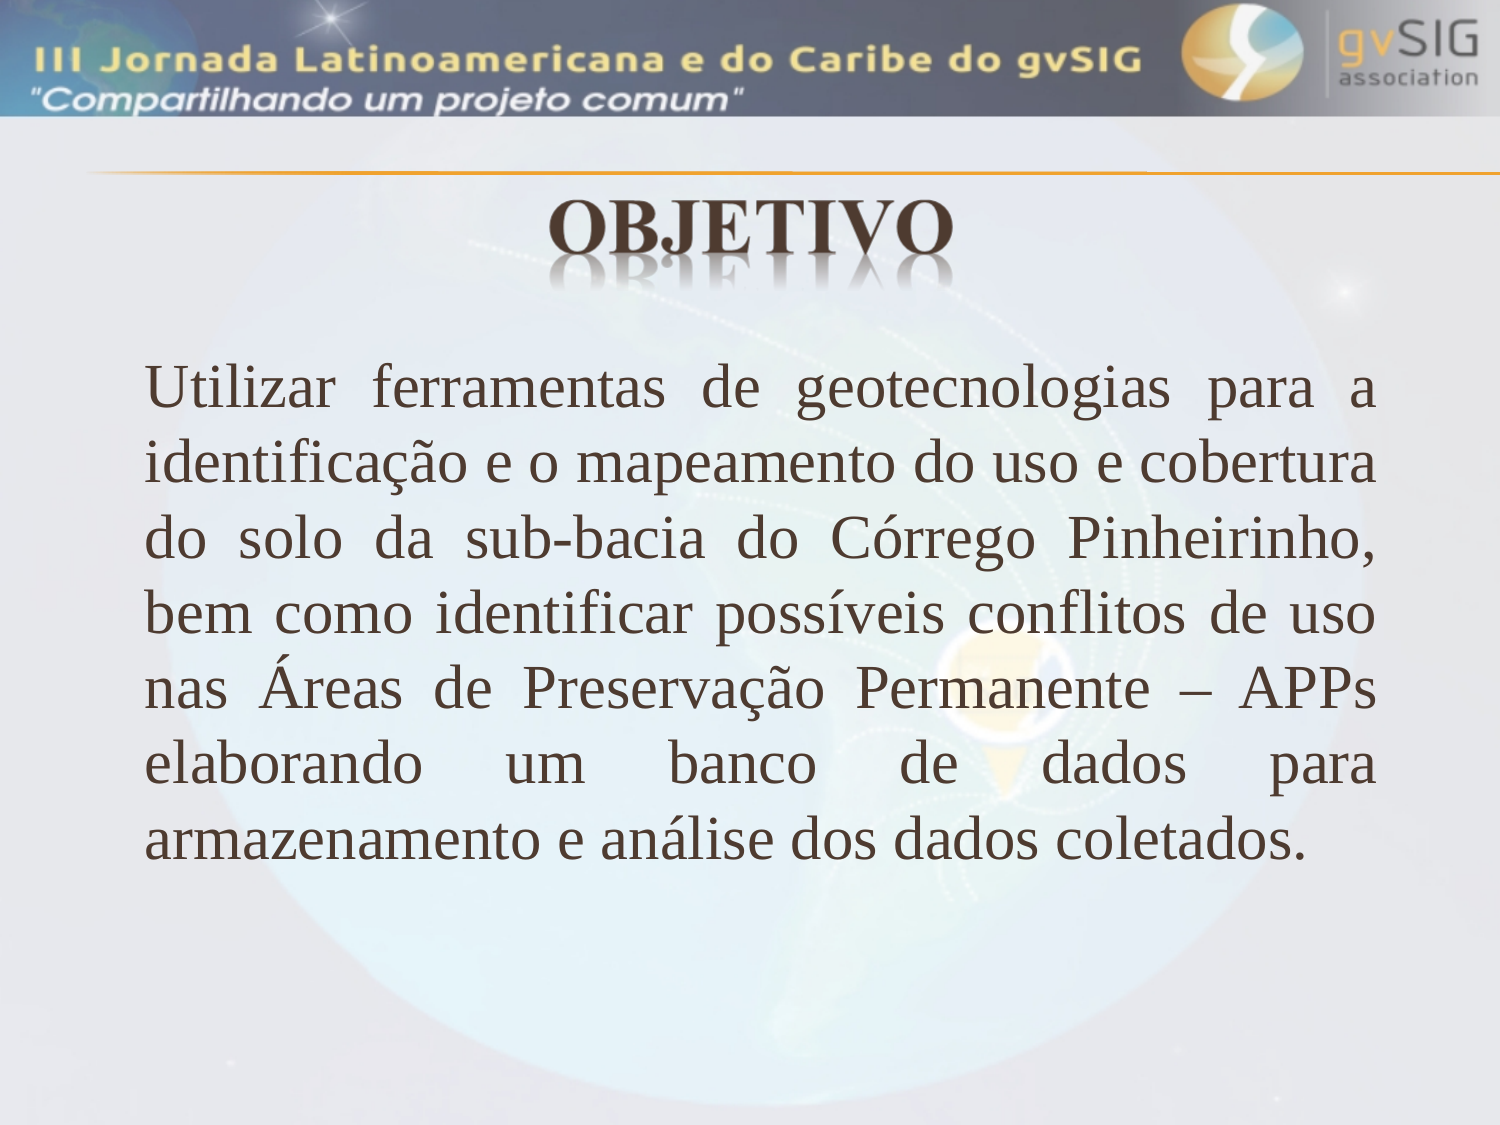

# Utilizar ferramentas de geotecnologias para a identificação e o mapeamento do uso e cobertura do solo da sub-bacia do Córrego Pinheirinho, bem como identificar possíveis conflitos de uso nas Áreas de Preservação Permanente – APPs elaborando um banco de dados para armazenamento e análise dos dados coletados.